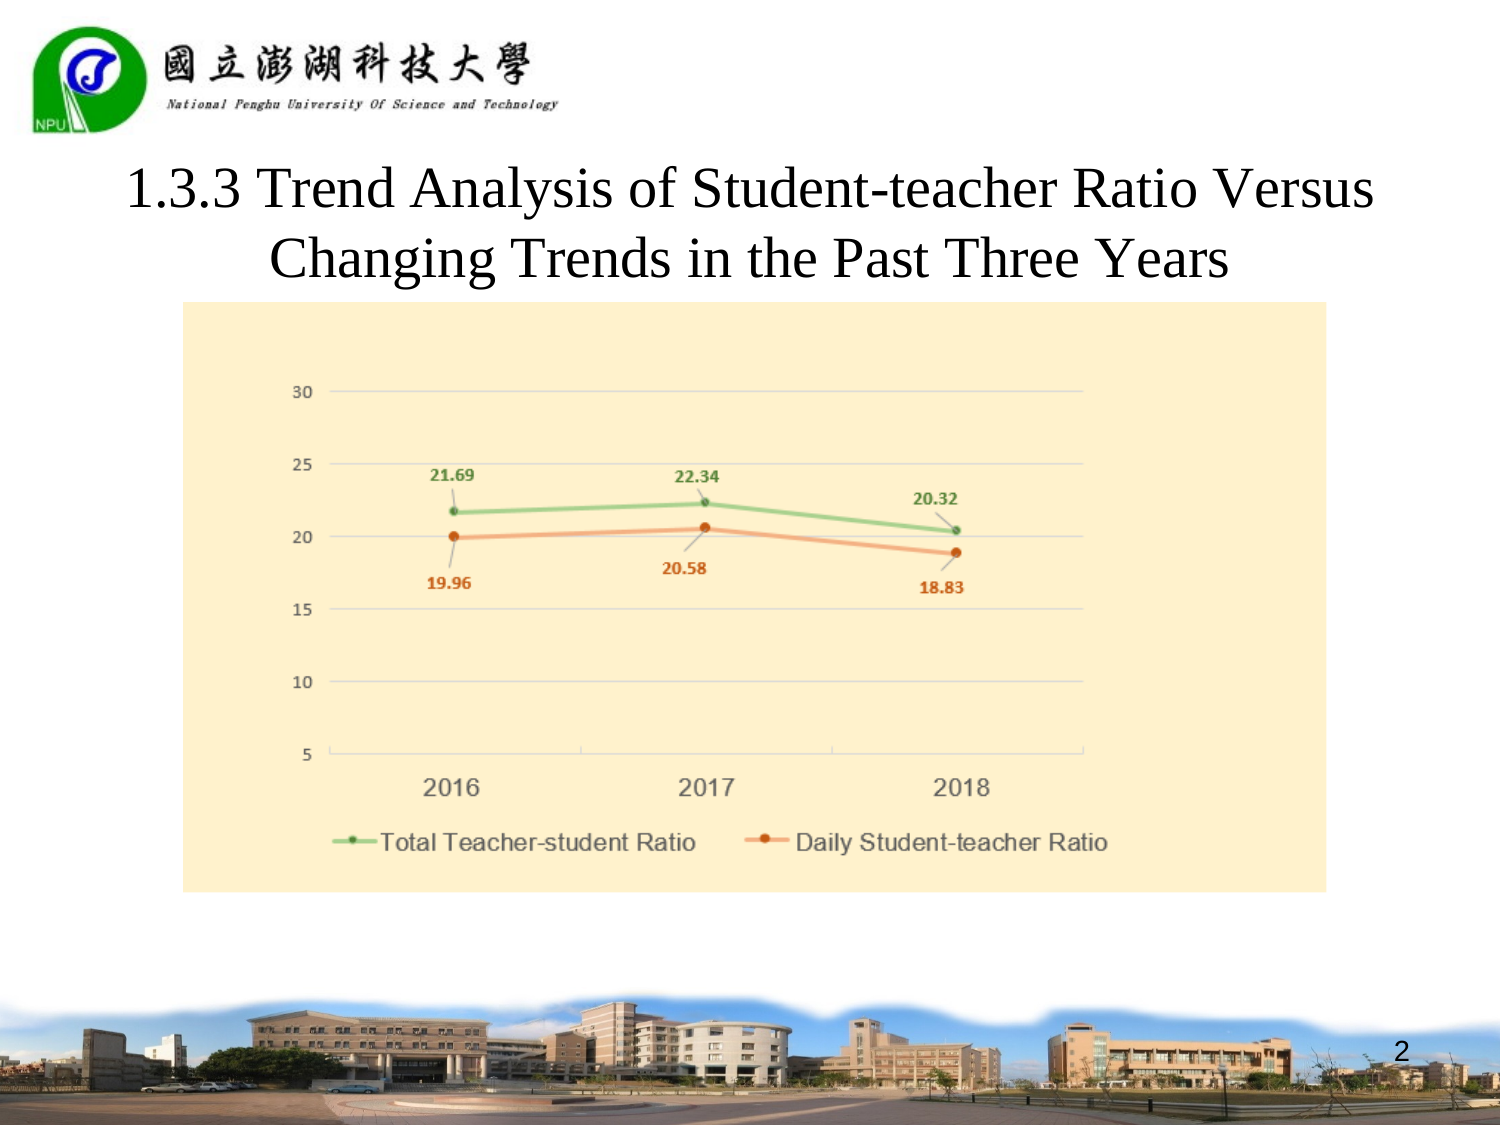

# 1.3.3 Trend Analysis of Student-teacher Ratio Versus Changing Trends in the Past Three Years